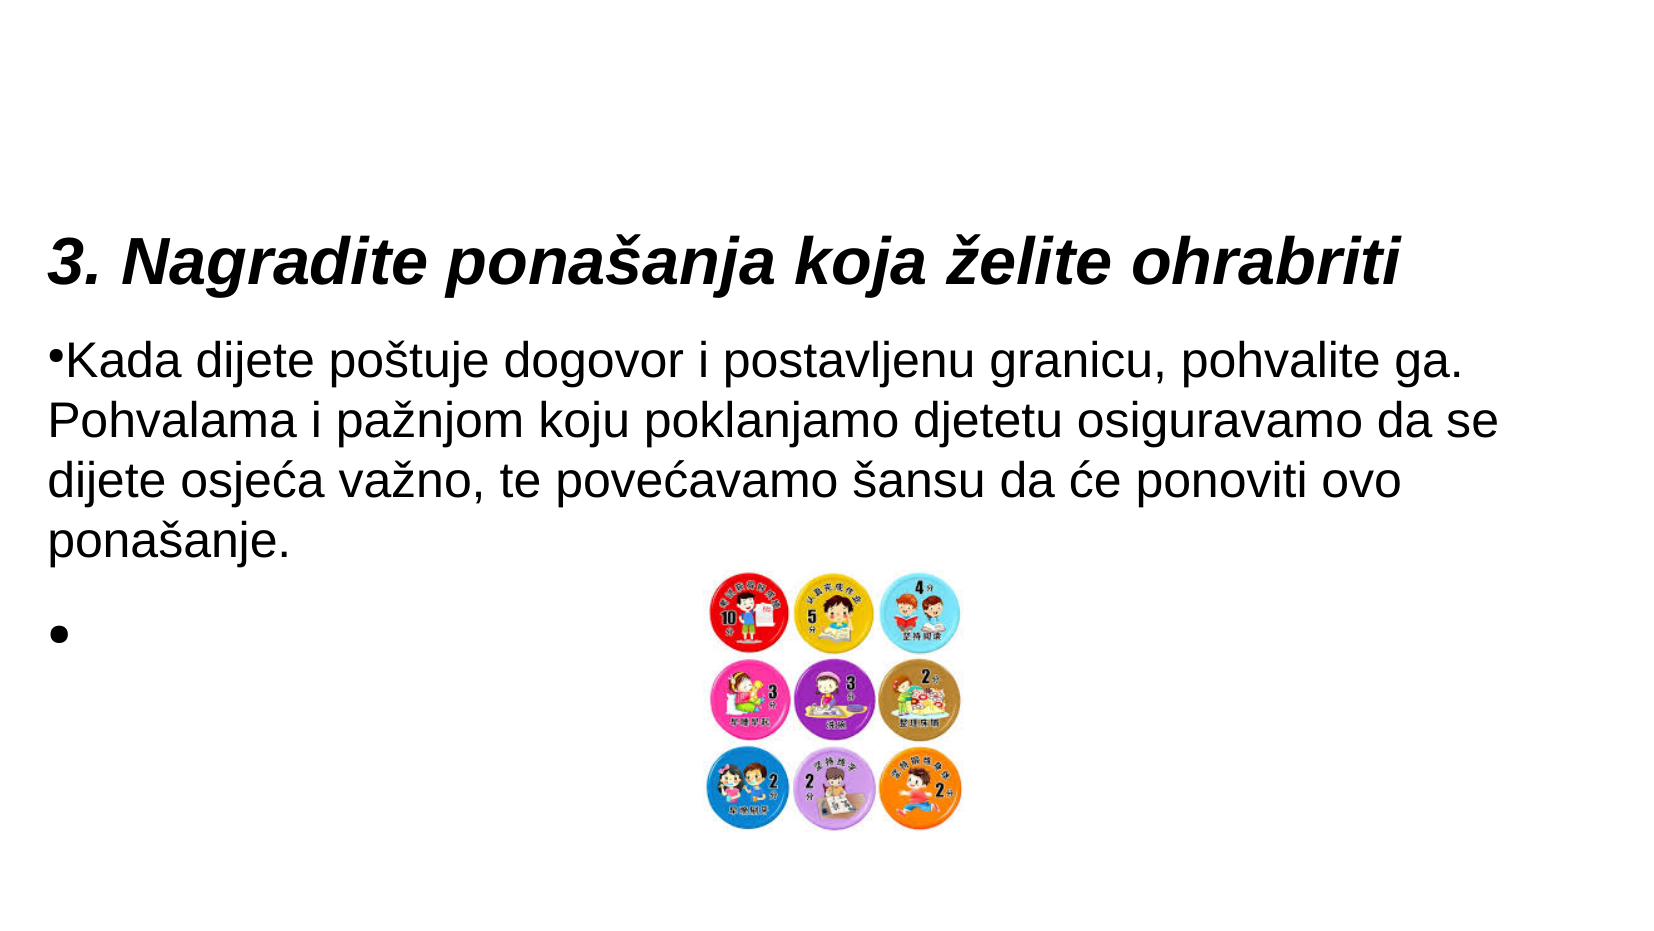

#
3. Nagradite ponašanja koja želite ohrabriti
Kada dijete poštuje dogovor i postavljenu granicu, pohvalite ga. Pohvalama i pažnjom koju poklanjamo djetetu osiguravamo da se dijete osjeća važno, te povećavamo šansu da će ponoviti ovo ponašanje.